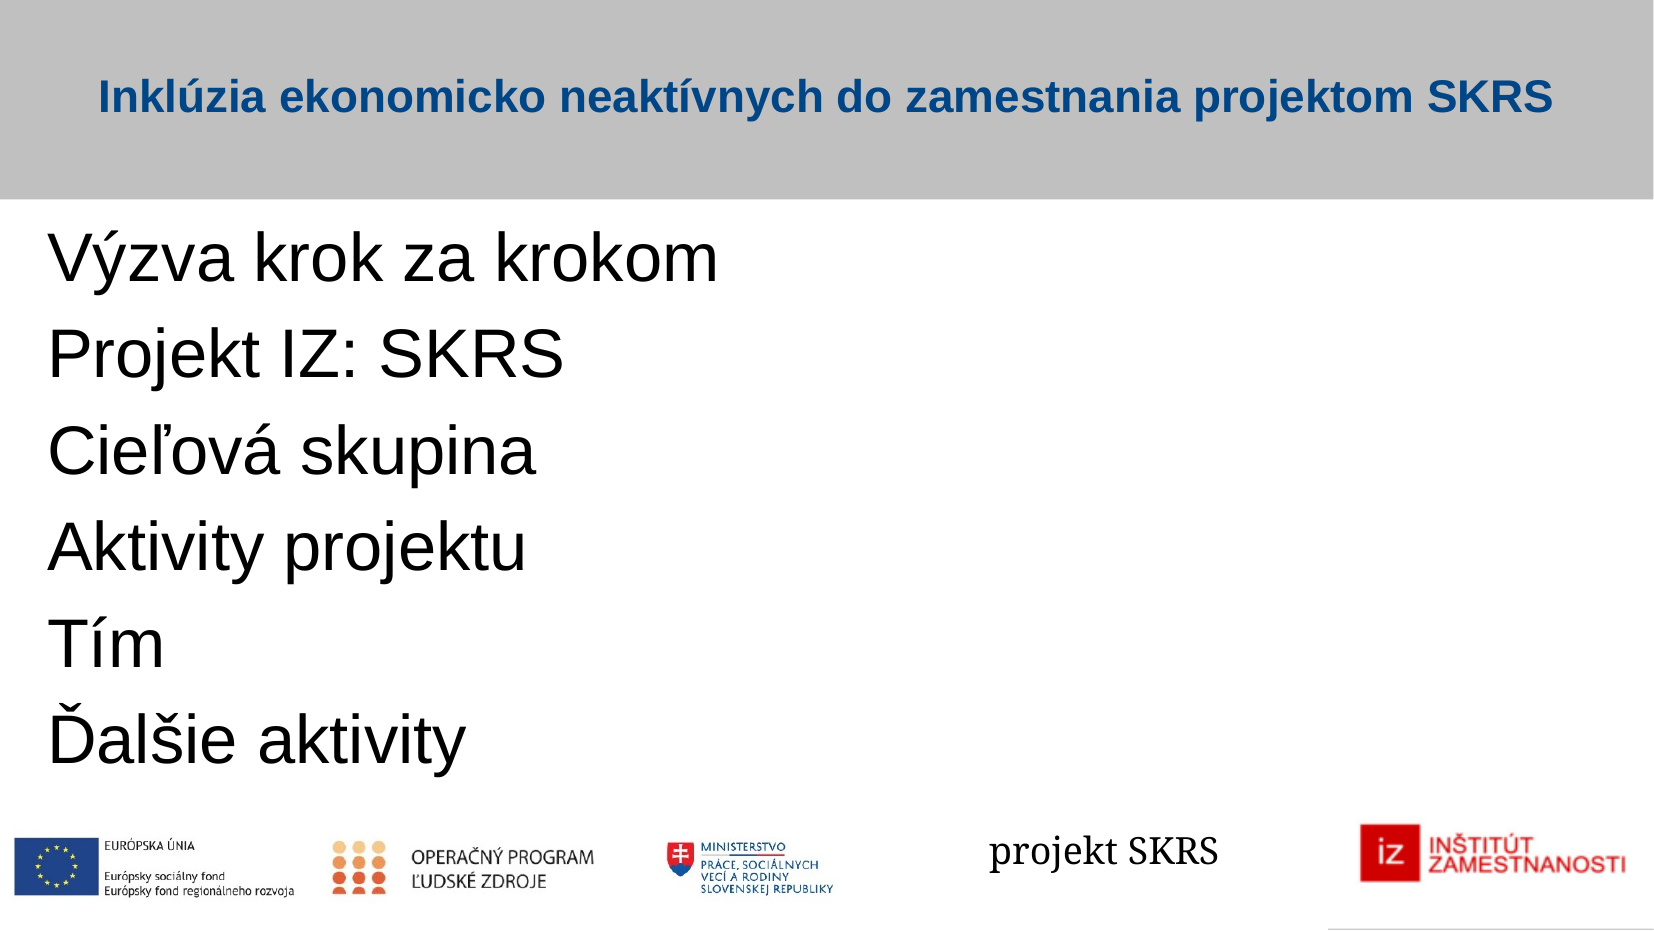

# Inklúzia ekonomicko neaktívnych do zamestnania projektom SKRS
Výzva krok za krokom
Projekt IZ: SKRS
Cieľová skupina
Aktivity projektu
Tím
Ďalšie aktivity